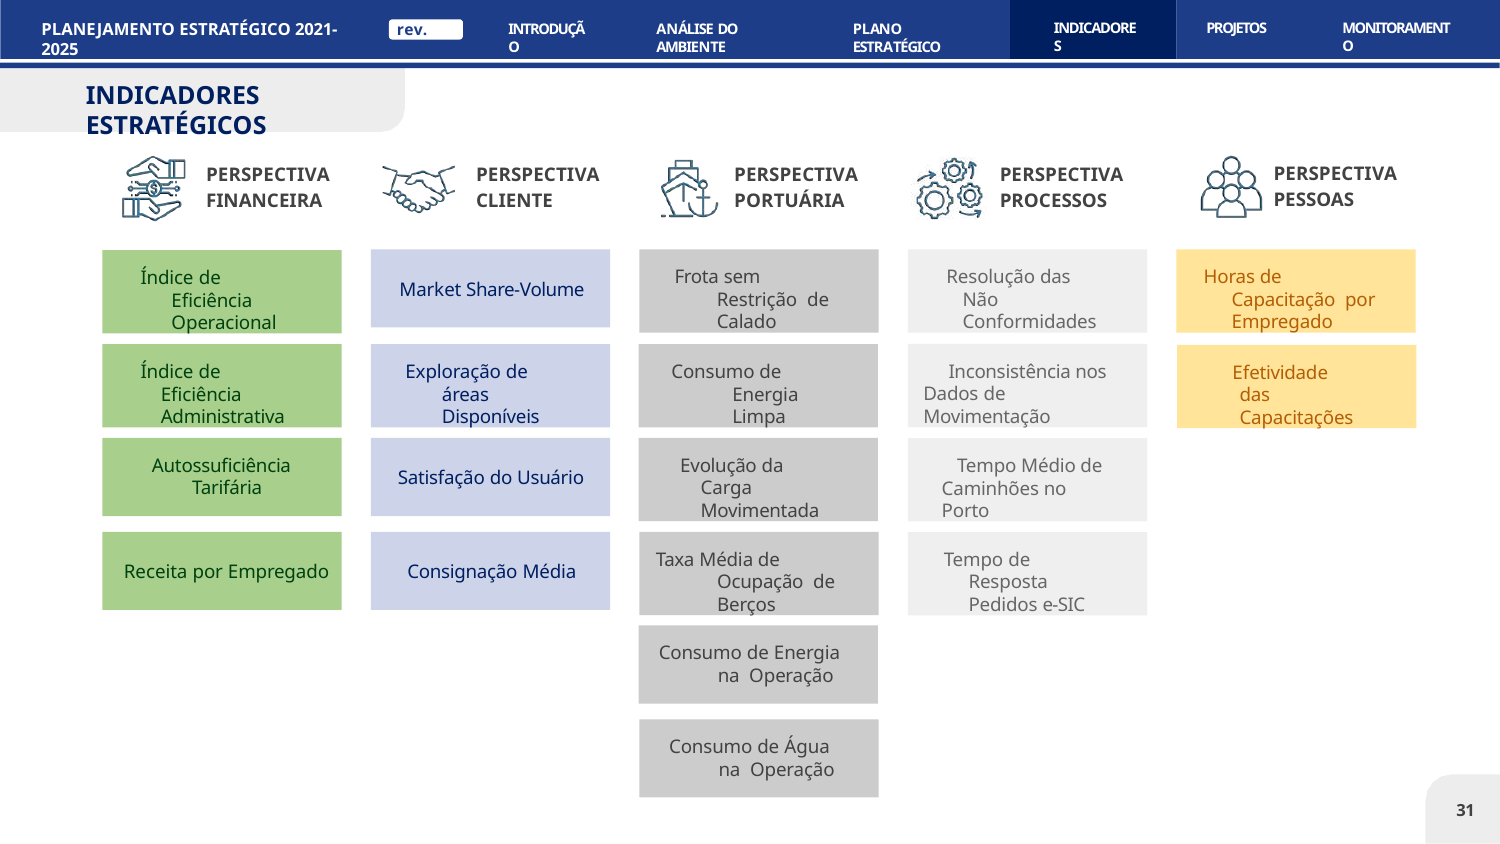

PLANEJAMENTO ESTRATÉGICO 2021-2025
INDICADORES
PROJETOS
MONITORAMENTO
rev. 2022
INTRODUÇÃO
ANÁLISE DO AMBIENTE
PLANO ESTRATÉGICO
INDICADORES ESTRATÉGICOS
PERSPECTIVA PESSOAS
PERSPECTIVA FINANCEIRA
PERSPECTIVA CLIENTE
PERSPECTIVA PORTUÁRIA
PERSPECTIVA PROCESSOS
Market Share-Volume
Frota sem Restrição de Calado
Resolução das Não Conformidades
Horas de Capacitação por Empregado
Índice de Eﬁciência Operacional
Inconsistência nos Dados de Movimentação
Índice de Eﬁciência Administrativa
Exploração de áreas Disponíveis
Consumo de Energia Limpa
Efetividade das Capacitações
Autossuﬁciência Tarifária
Satisfação do Usuário
Evolução da Carga Movimentada
Tempo Médio de Caminhões no Porto
Receita por Empregado
Consignação Média
Taxa Média de Ocupação de Berços
Tempo de Resposta Pedidos e-SIC
Consumo de Energia na Operação
Consumo de Água na Operação